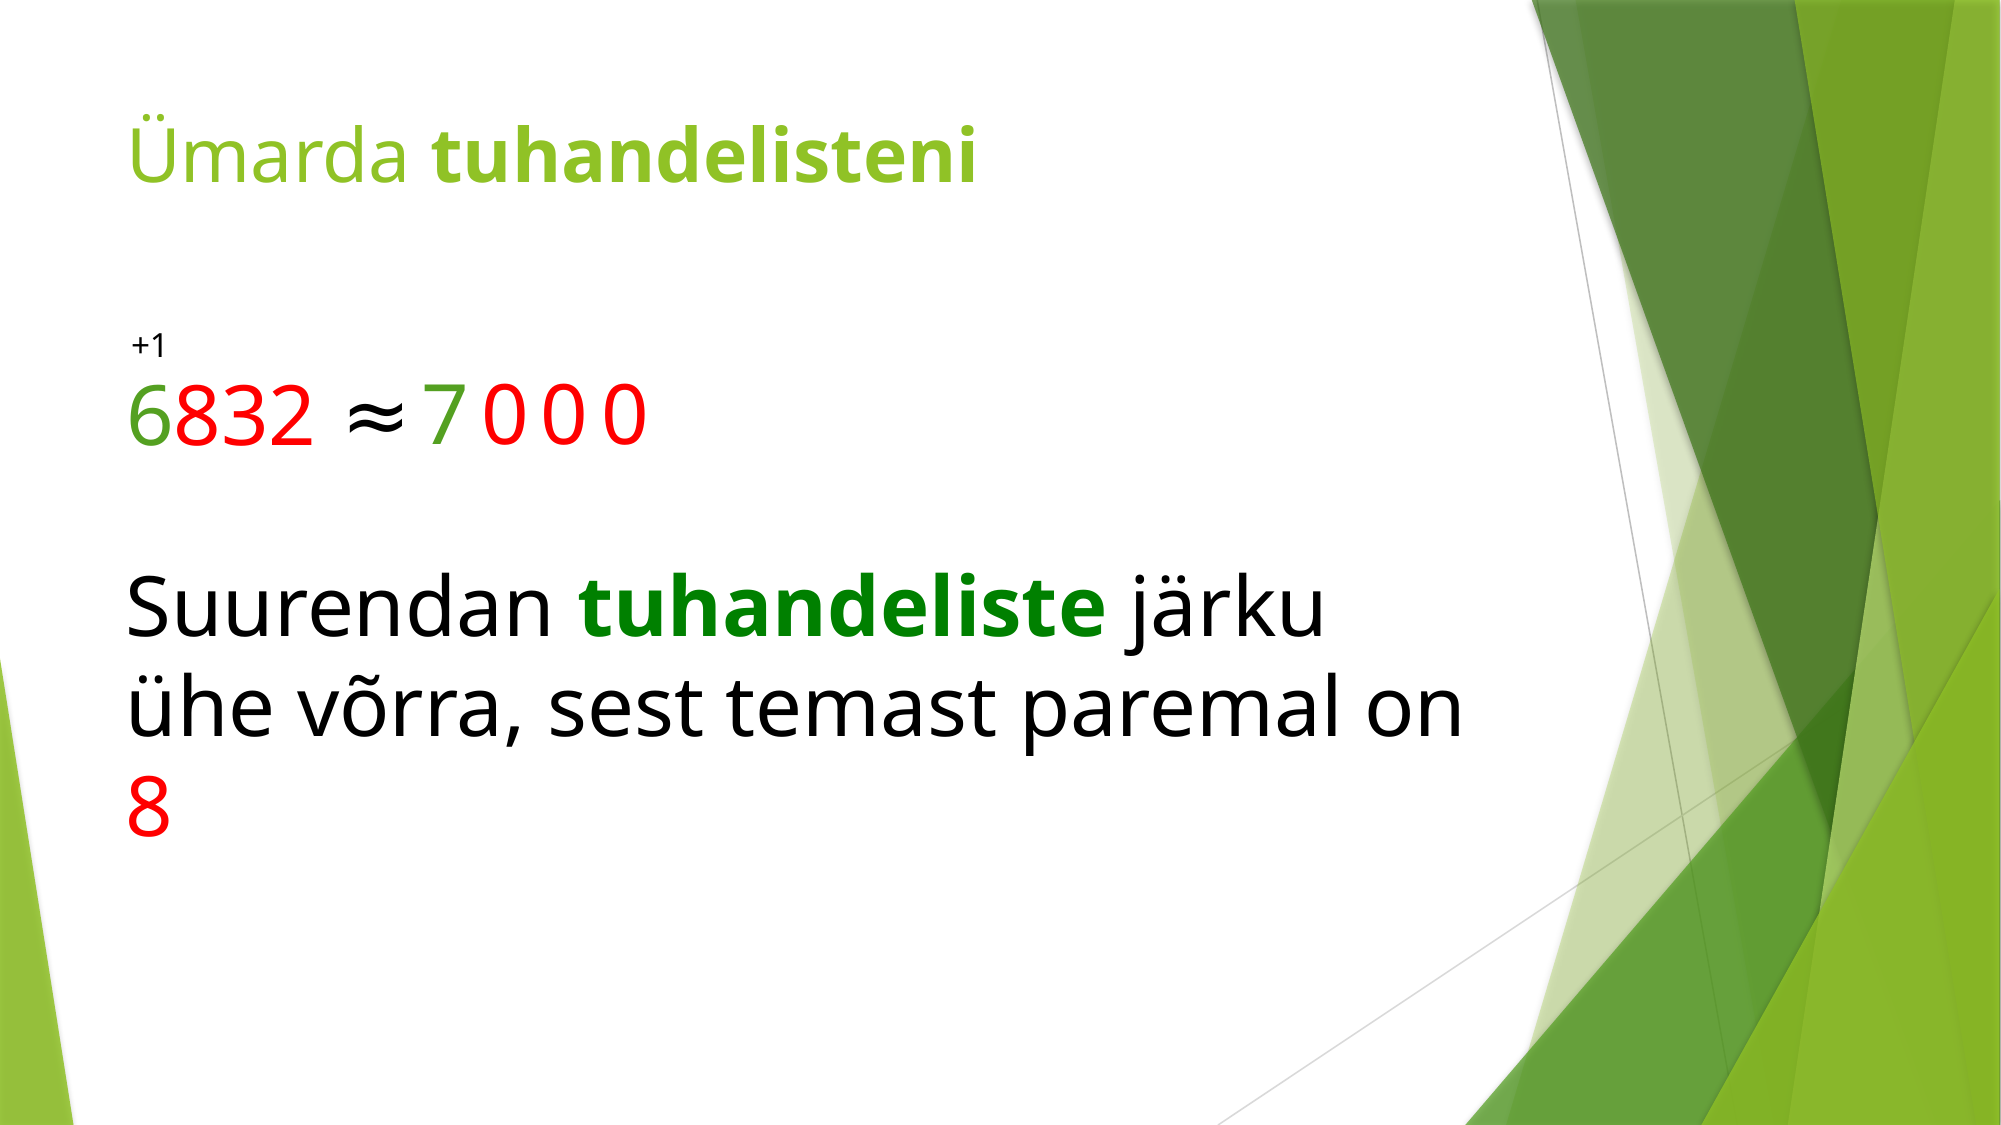

# Ümarda tuhandelisteni
+1
7
0
0
0
≈
6832
Suurendan tuhandeliste järku ühe võrra, sest temast paremal on 8